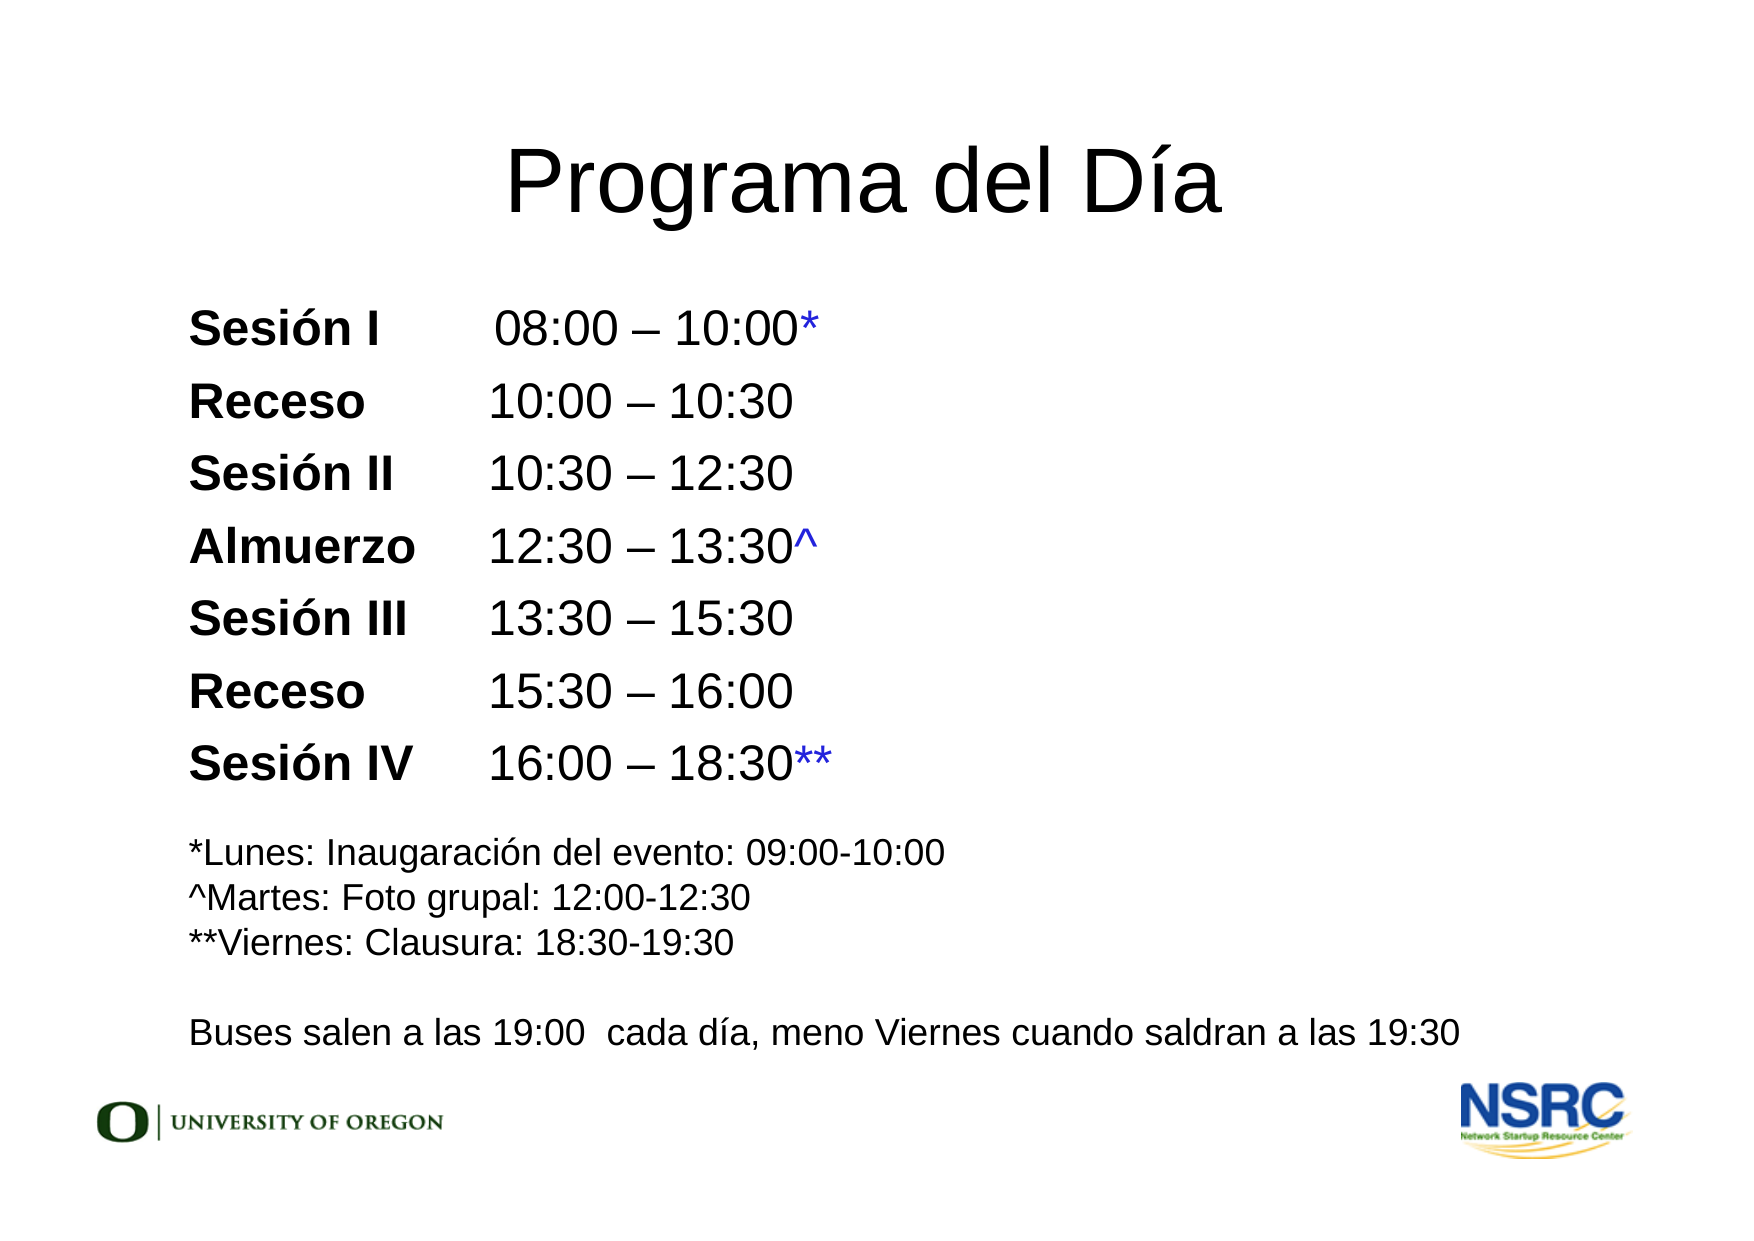

Programa del Día
# Sesión I		 08:00 – 10:00*
Receso 	 	10:00 – 10:30
Sesión II	 	10:30 – 12:30
Almuerzo	12:30 – 13:30^
Sesión III		13:30 – 15:30
Receso 		15:30 – 16:00
Sesión IV	16:00 – 18:30**
*Lunes: Inaugaración del evento: 09:00-10:00
^Martes: Foto grupal: 12:00-12:30
**Viernes: Clausura: 18:30-19:30
Buses salen a las 19:00 cada día, meno Viernes cuando saldran a las 19:30